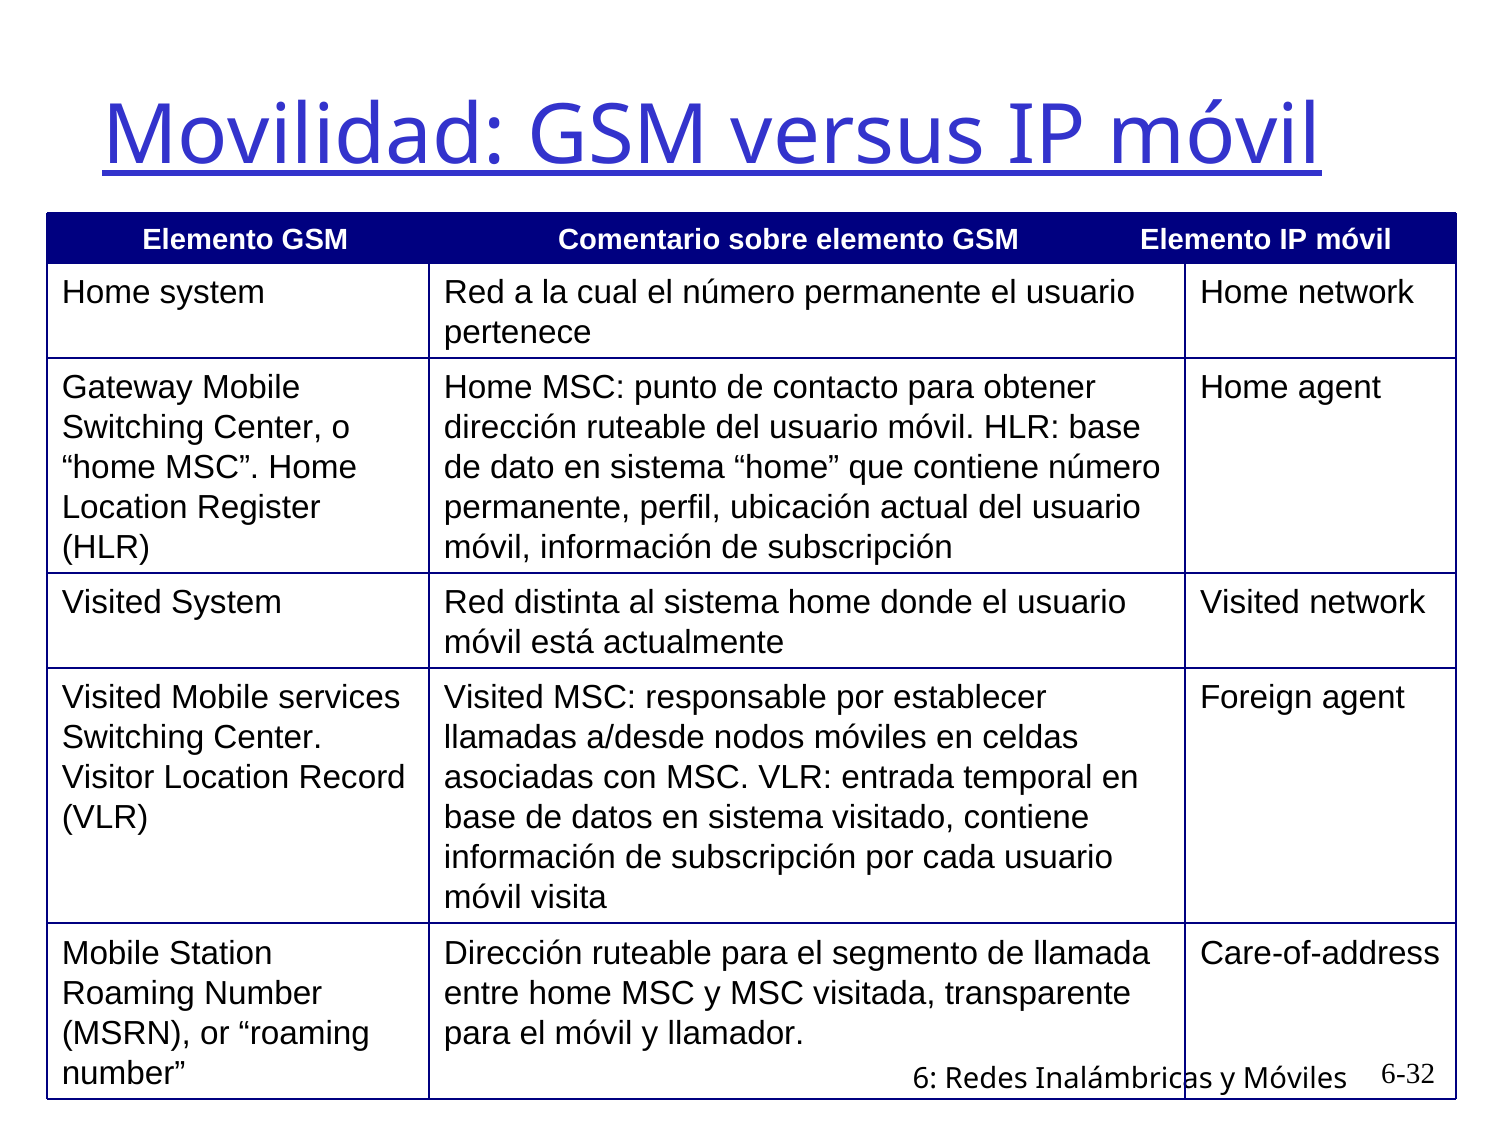

# Movilidad: GSM versus IP móvil
Elemento GSM
Comentario sobre elemento GSM
Elemento IP móvil
Home system
Red a la cual el número permanente el usuario pertenece
Home network
Gateway Mobile Switching Center, o “home MSC”. Home Location Register (HLR)
Home MSC: punto de contacto para obtener dirección ruteable del usuario móvil. HLR: base de dato en sistema “home” que contiene número permanente, perfil, ubicación actual del usuario móvil, información de subscripción
Home agent
Visited System
Red distinta al sistema home donde el usuario móvil está actualmente
Visited network
Visited Mobile services Switching Center.
Visitor Location Record (VLR)
Visited MSC: responsable por establecer llamadas a/desde nodos móviles en celdas asociadas con MSC. VLR: entrada temporal en base de datos en sistema visitado, contiene información de subscripción por cada usuario móvil visita
Foreign agent
Mobile Station Roaming Number (MSRN), or “roaming number”
Dirección ruteable para el segmento de llamada entre home MSC y MSC visitada, transparente para el móvil y llamador.
Care-of-address
32